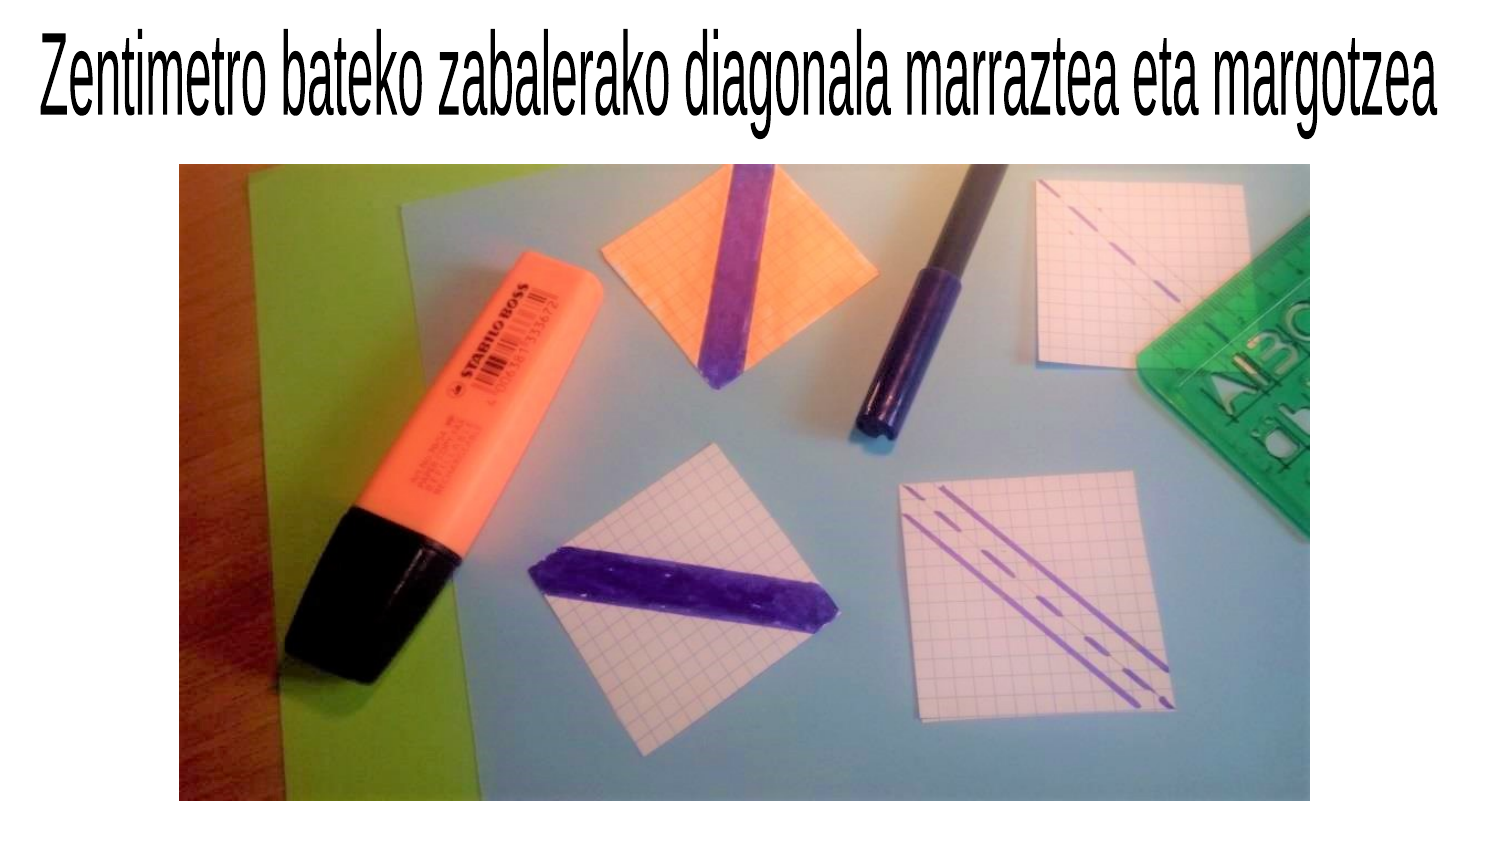

Zentimetro bateko zabalerako diagonala marraztea eta margotzea